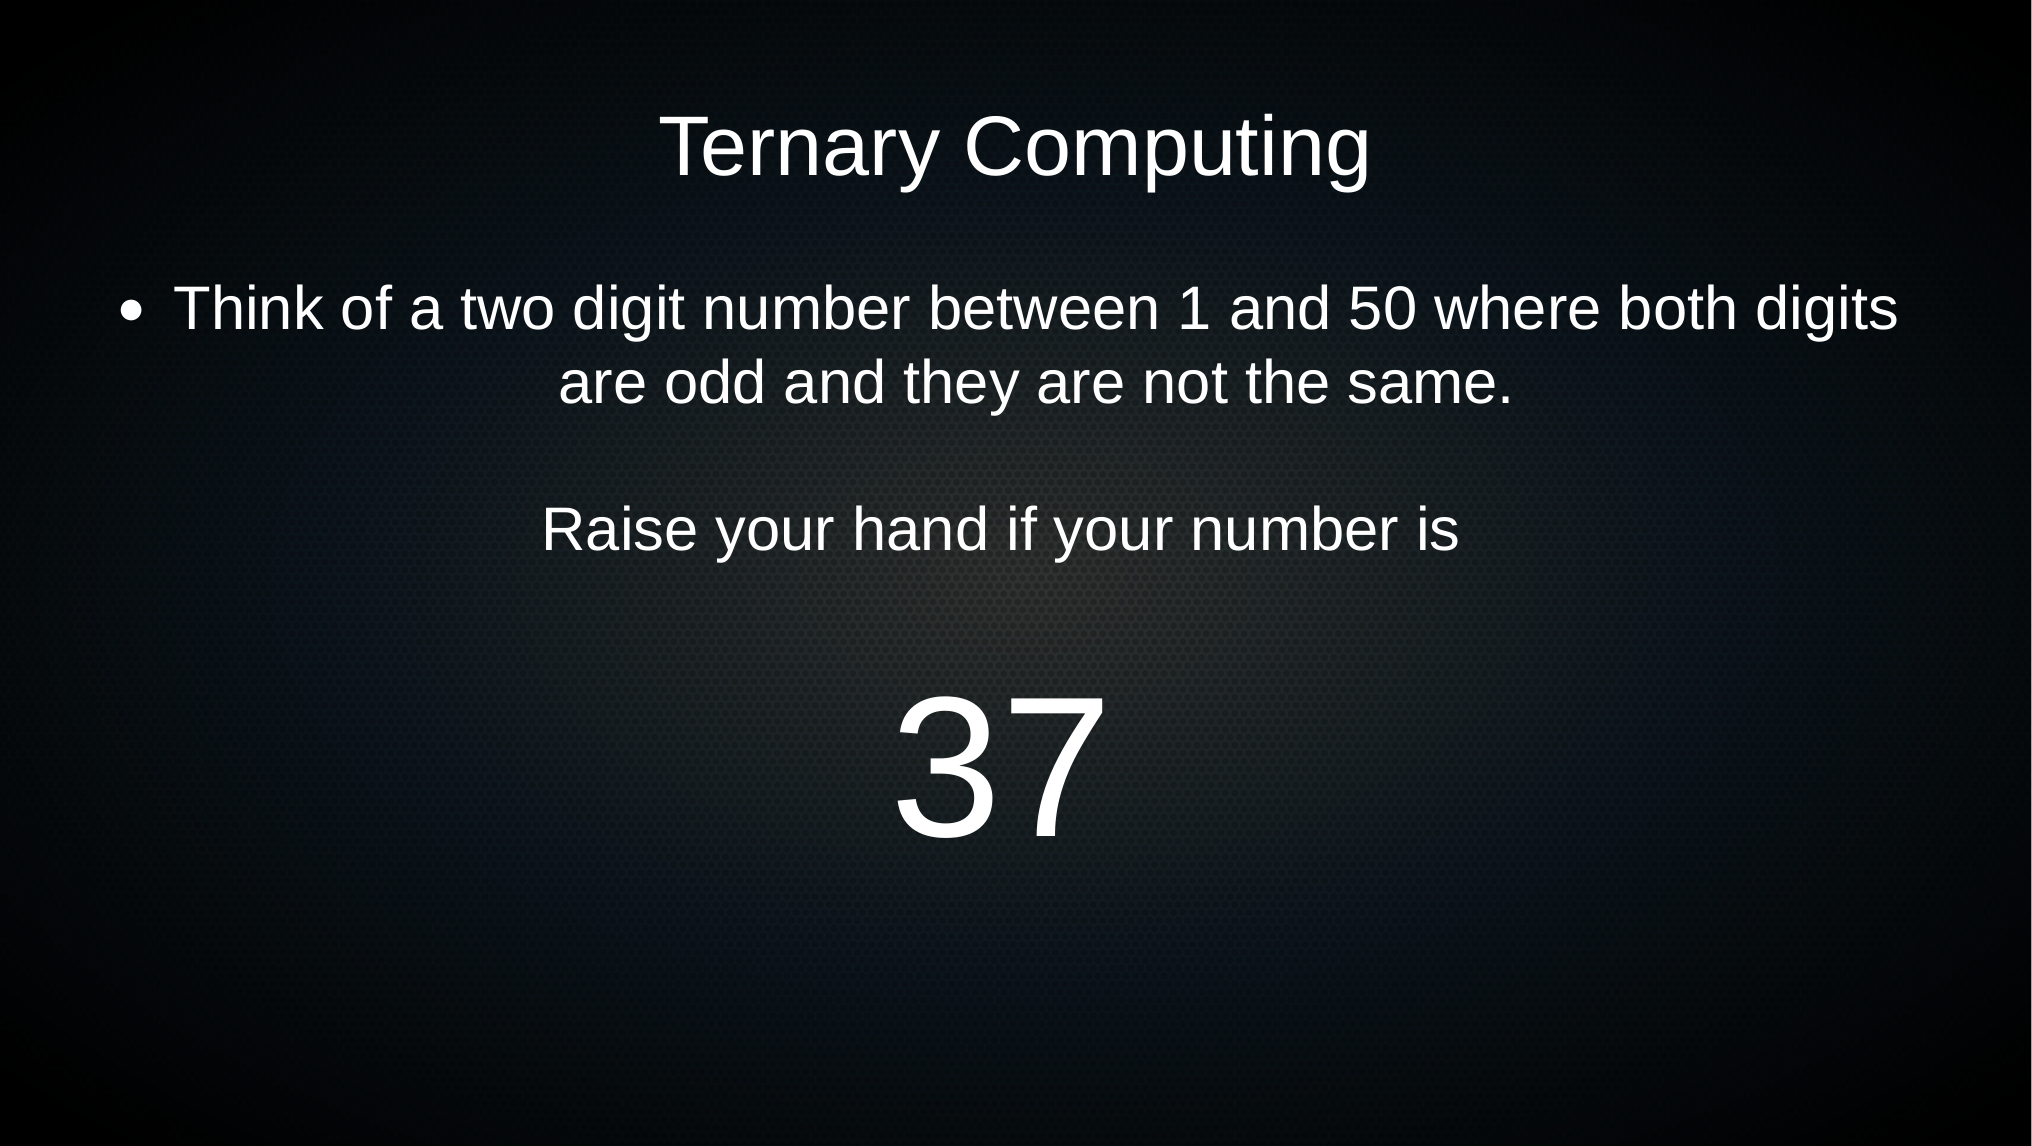

Ternary Computing
Think of a two digit number between 1 and 50 where both digits are odd and they are not the same.
Raise your hand if your number is
37